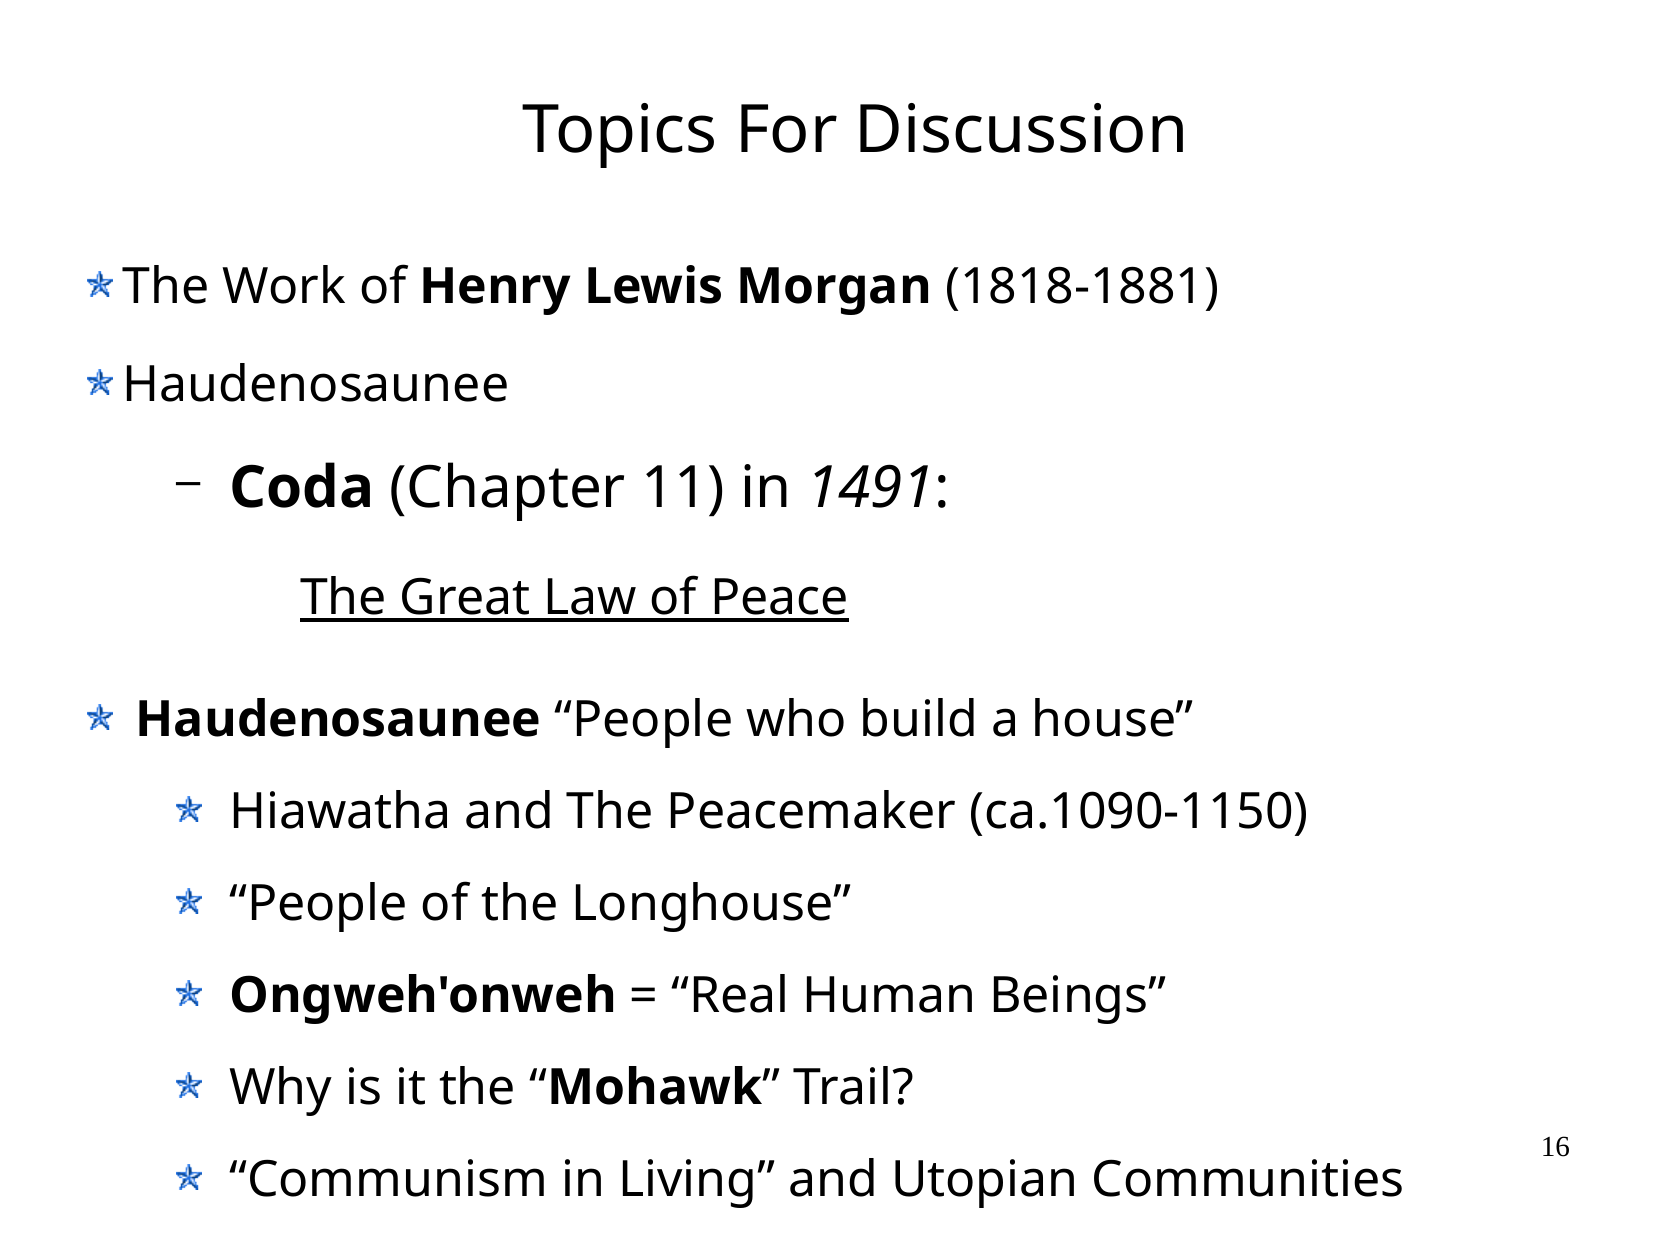

# Topics For Discussion
The Work of Henry Lewis Morgan (1818-1881)
Haudenosaunee
Coda (Chapter 11) in 1491:
The Great Law of Peace
 Haudenosaunee “People who build a house”
Hiawatha and The Peacemaker (ca.1090-1150)
“People of the Longhouse”
Ongweh'onweh = “Real Human Beings”
Why is it the “Mohawk” Trail?
“Communism in Living” and Utopian Communities
16